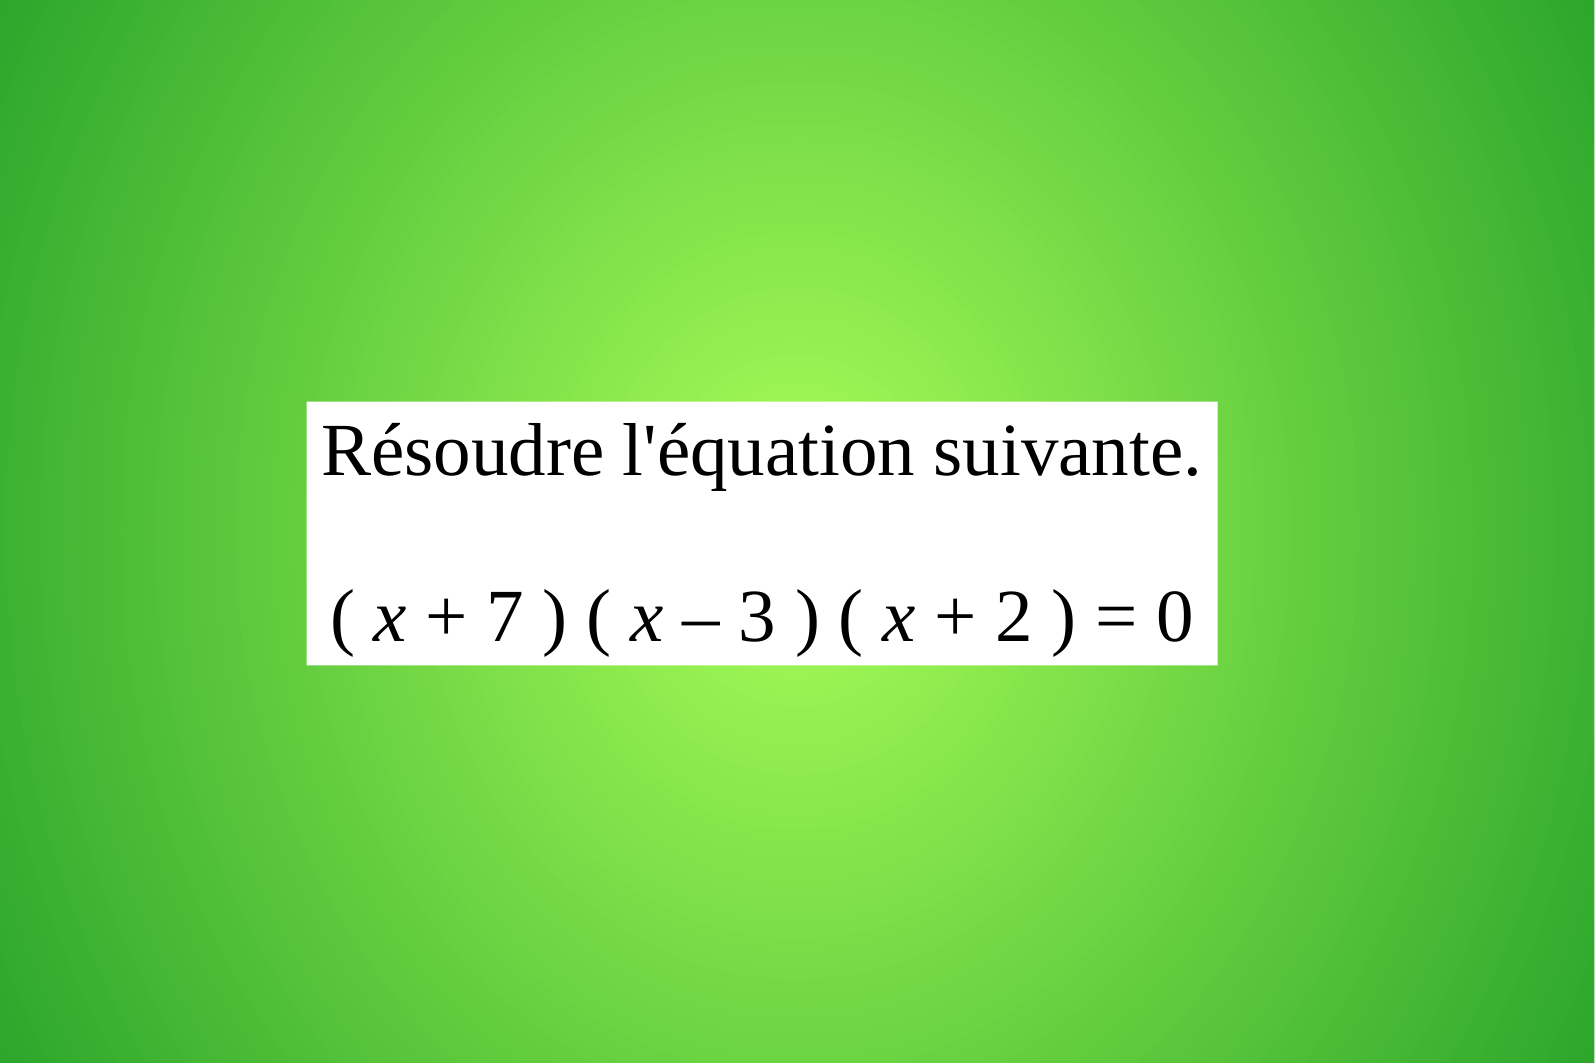

Résoudre l'équation suivante.
( x + 7 ) ( x – 3 ) ( x + 2 ) = 0